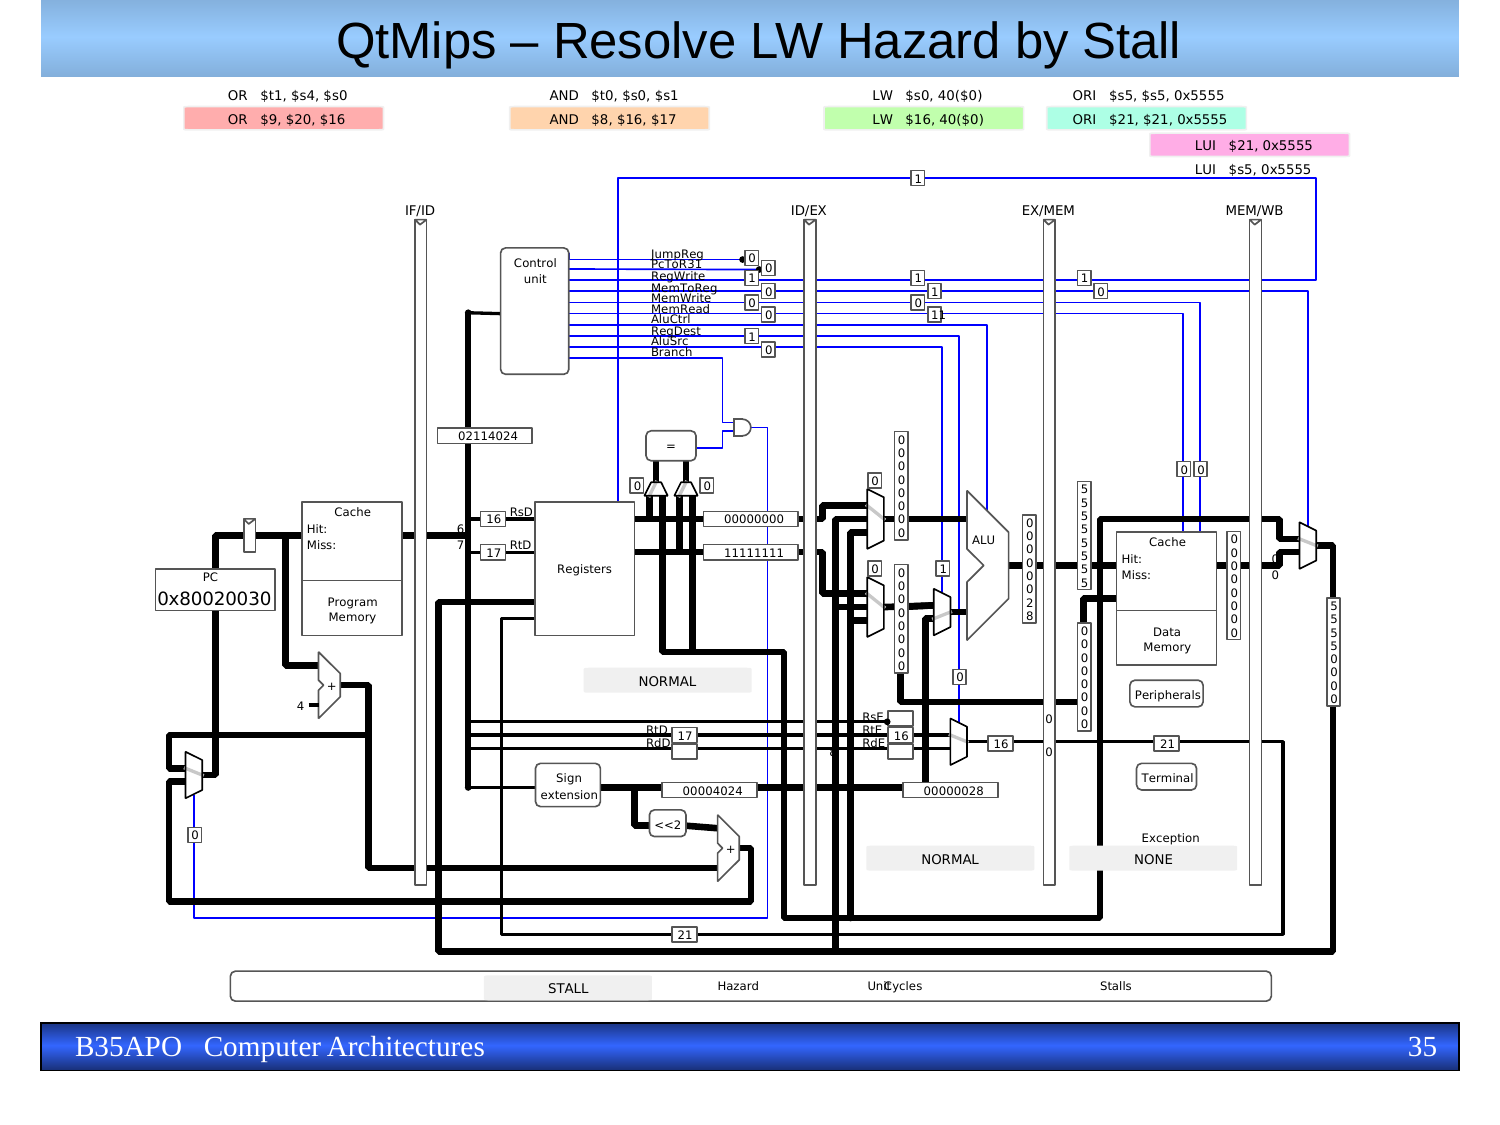

# QtMips – Resolve LW Hazard by Stall
OR $t1, $s4, $s0
AND $t0, $s0, $s1
LW $s0, 40($0)
ORI $s5, $s5, 0x5555
OR $9, $20, $16
AND $8, $16, $17
LW $16, 40($0)
ORI $21, $21, 0x5555
LUI $21, 0x5555
LUI $s5, 0x5555
1
IF/ID
ID/EX
EX/MEM
MEM/WB
JumpReg
0
Control
PcToR31
0
RegWrite
1
1
1
unit
MemToReg
0
1
0
MemWrite
0
0
MemRead
0
11
AluCtrl
RegDest
1
AluSrc
0
Branch
02114024
0
=
0
0
0
0
0
0
0
0
5
0
5
0
Cache
RsD
5
16
00000000
0
0
Hit:	6
5
0
0
0
ALU
Cache
5
Miss:	7
RtD
0
17
11111111
0
5
Hit:	0
0
0
Registers
0
1
5
0
Miss:	0
0
PC
0
5
0
0
0
0x80020030
0
Program
2
0
5
0
8
Memory
0
5
0
0
Data
0
5
0
0
5
Memory
0
0
0
0
0
0
0
NORMAL
0
+
0
Peripherals
0
0
4
0
RsE
	0
0
RtD
RtE
17
16
RdD
RdE
16
21
	8
	0
Sign
Terminal
00004024
00000028
extension
<<2
0
Exception
+
NORMAL
NONE
21
Hazard	Unit
Cycles
Stalls
STALL
B35APO Computer Architectures
35